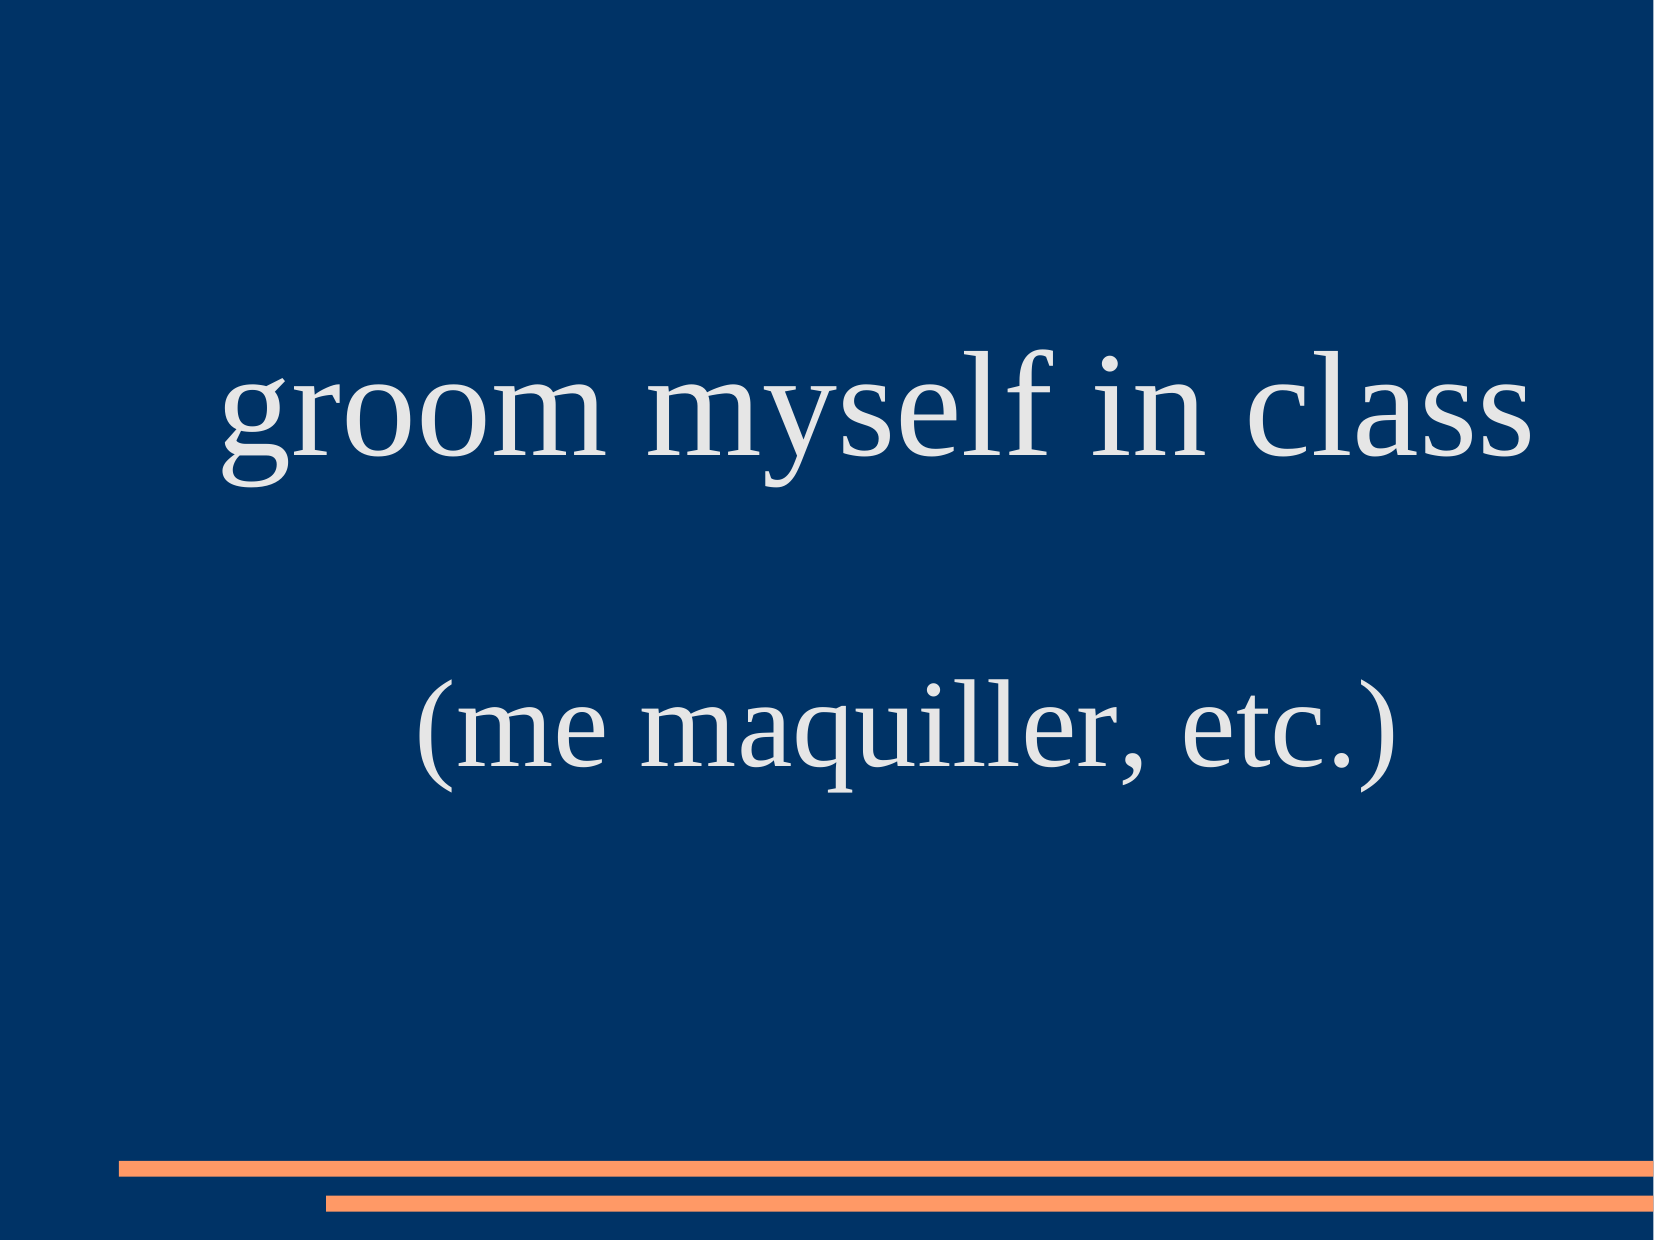

#
groom myself in class
 (me maquiller, etc.)